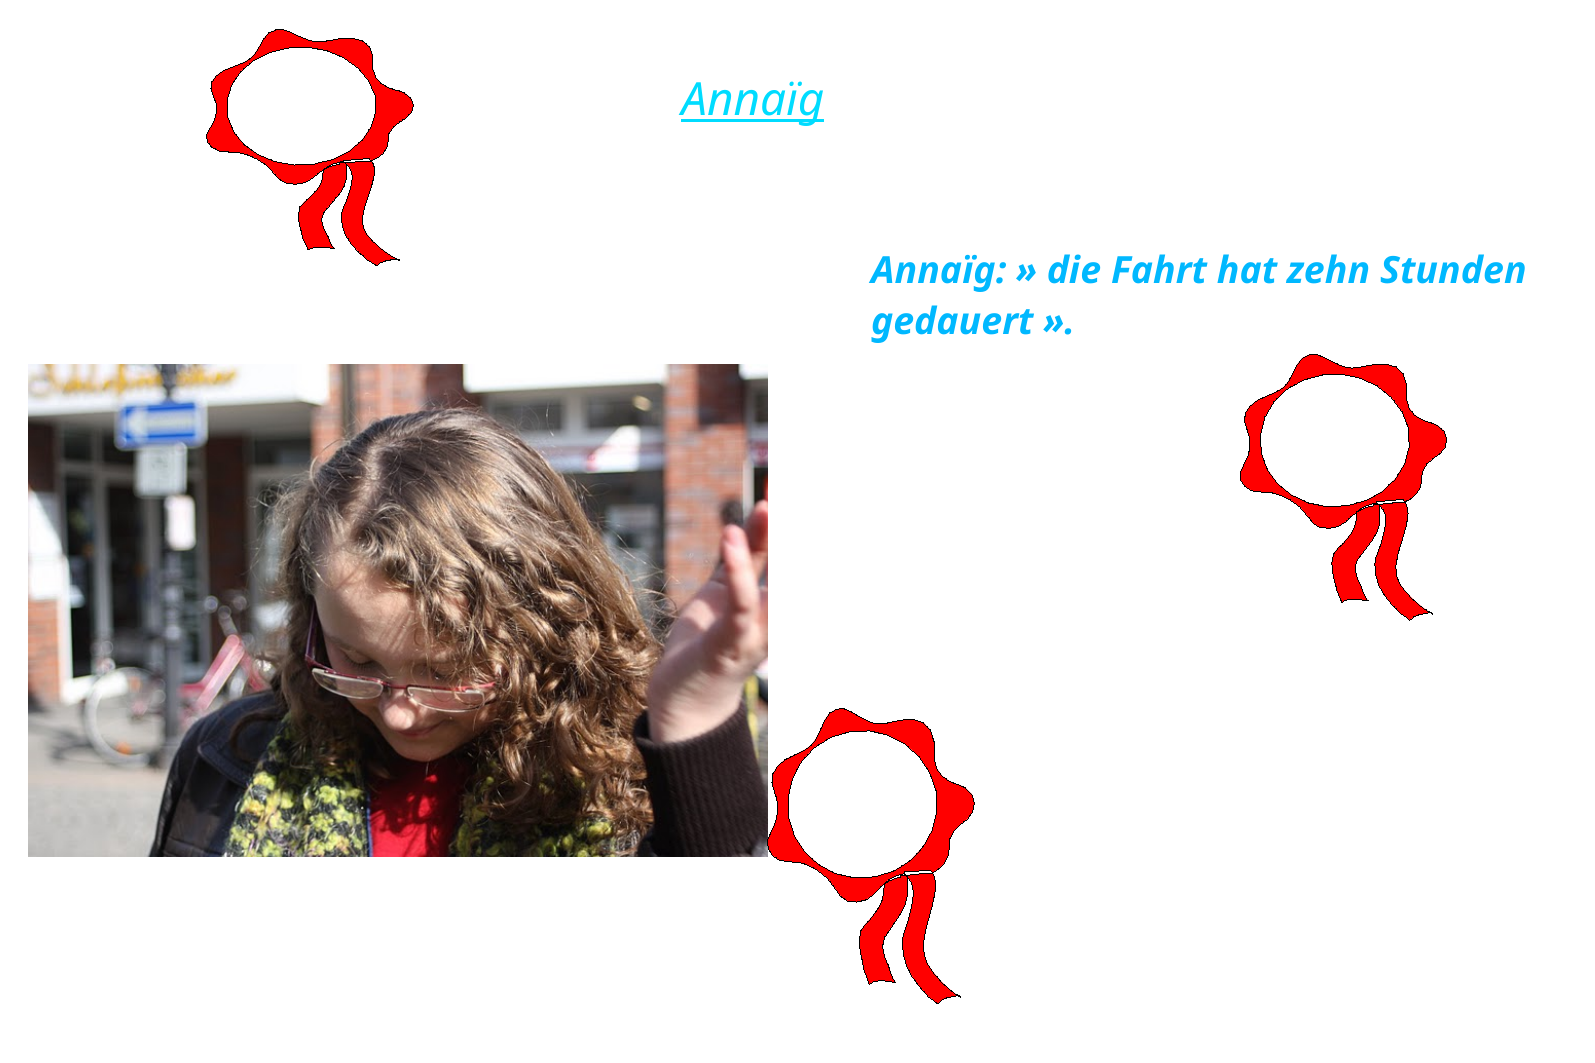

Annaïg
Annaïg: » die Fahrt hat zehn Stunden gedauert ».